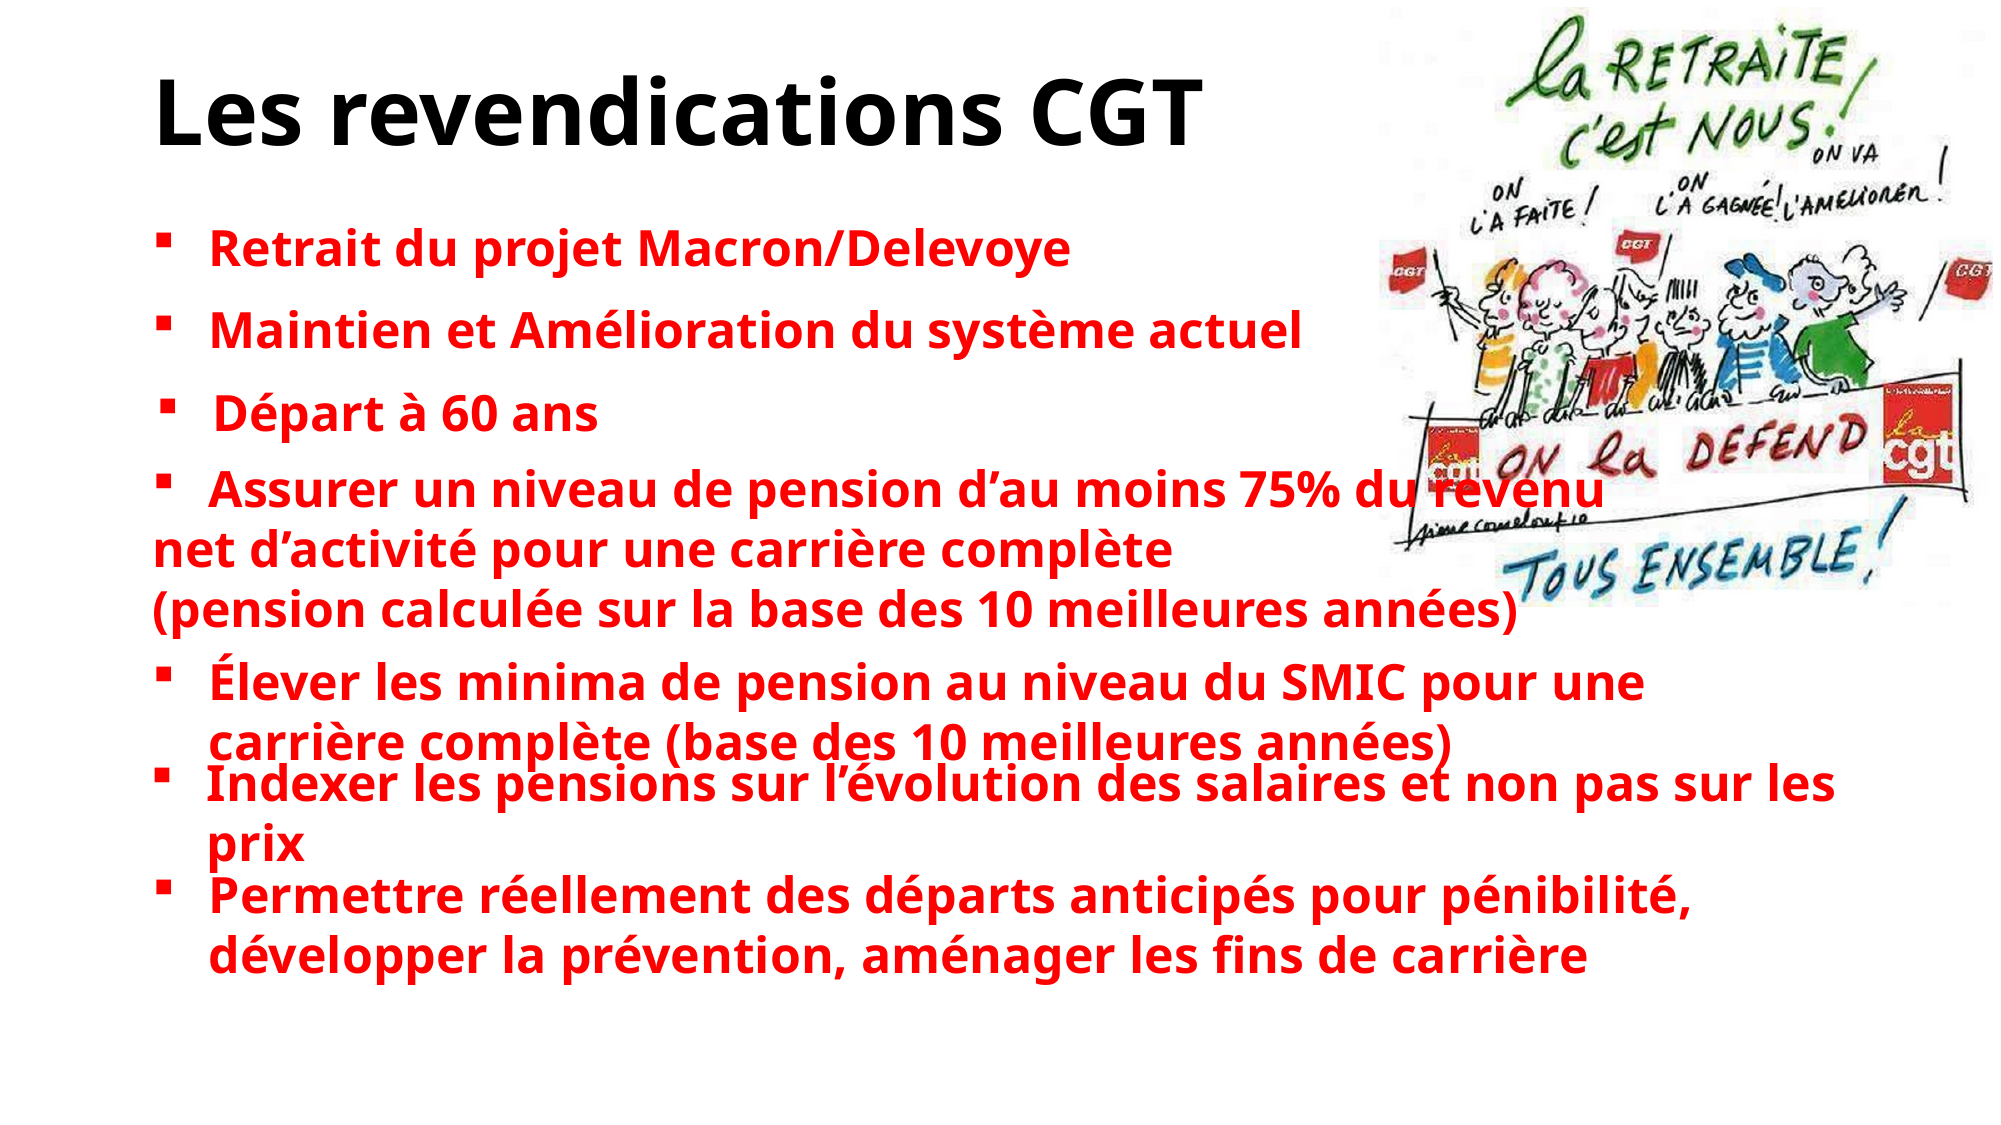

# Les revendications CGT
Retrait du projet Macron/Delevoye
Maintien et Amélioration du système actuel
Départ à 60 ans
Assurer un niveau de pension d’au moins 75% du revenu
net d’activité pour une carrière complète
(pension calculée sur la base des 10 meilleures années)
Élever les minima de pension au niveau du SMIC pour une carrière complète (base des 10 meilleures années)
Indexer les pensions sur l’évolution des salaires et non pas sur les prix
Permettre réellement des départs anticipés pour pénibilité, développer la prévention, aménager les fins de carrière